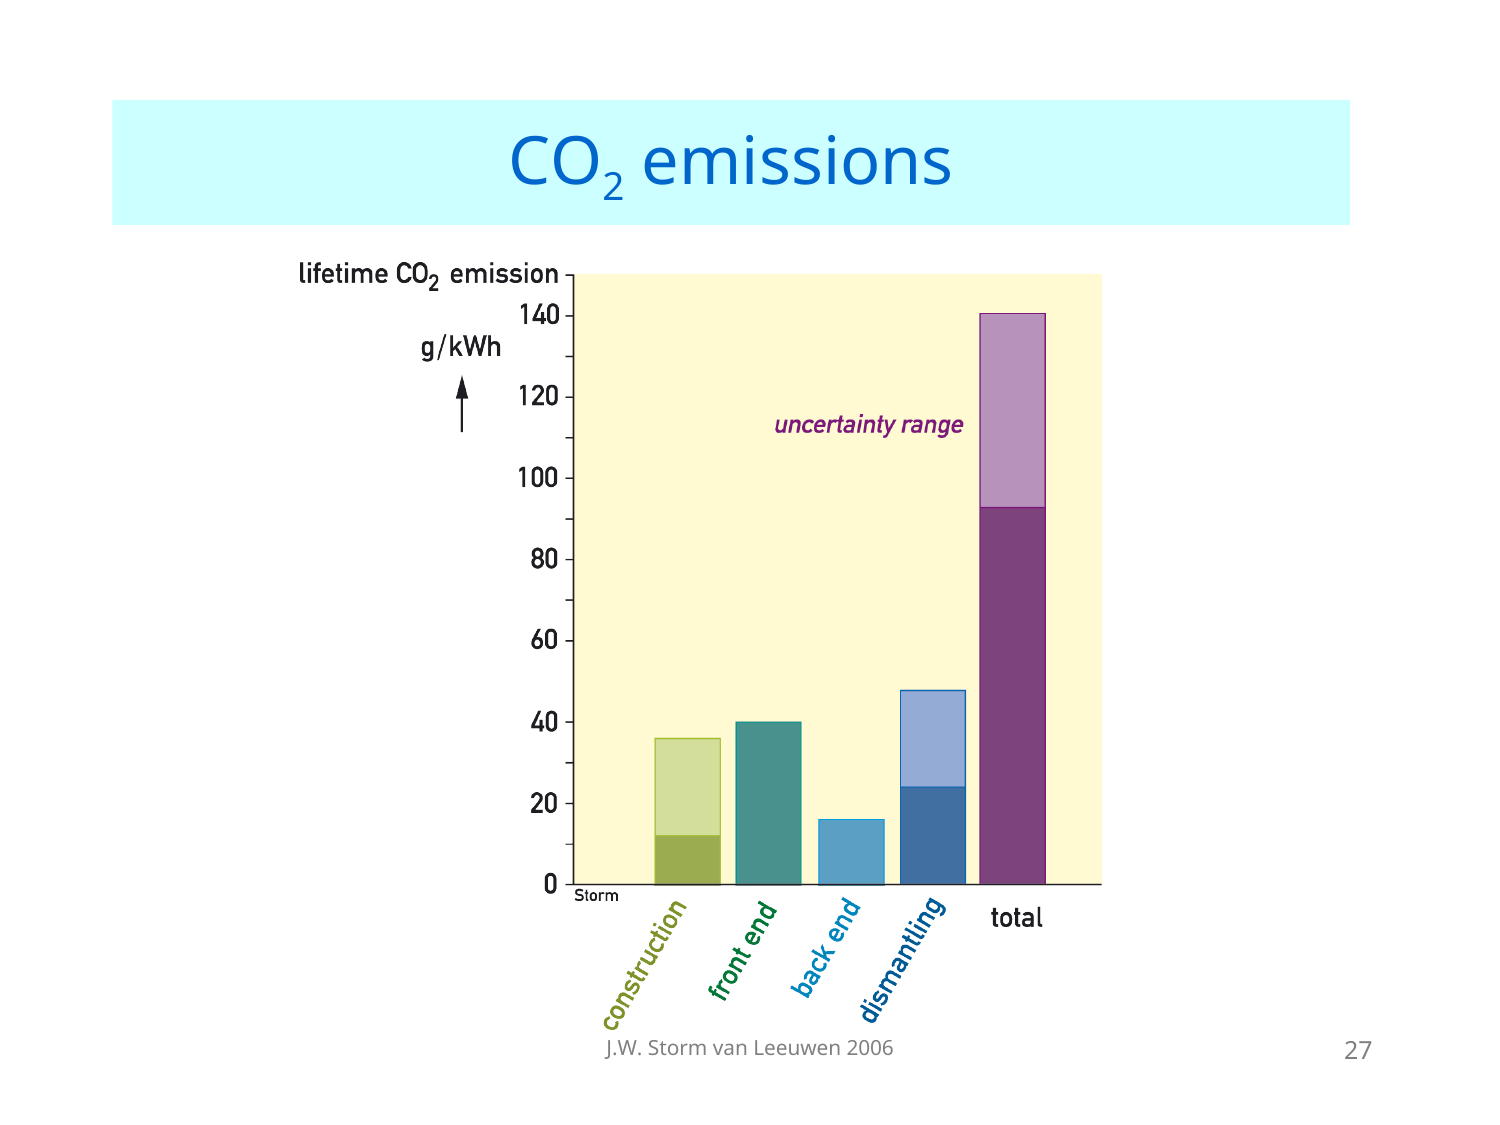

CO2 emissions
J.W. Storm van Leeuwen 2006
27